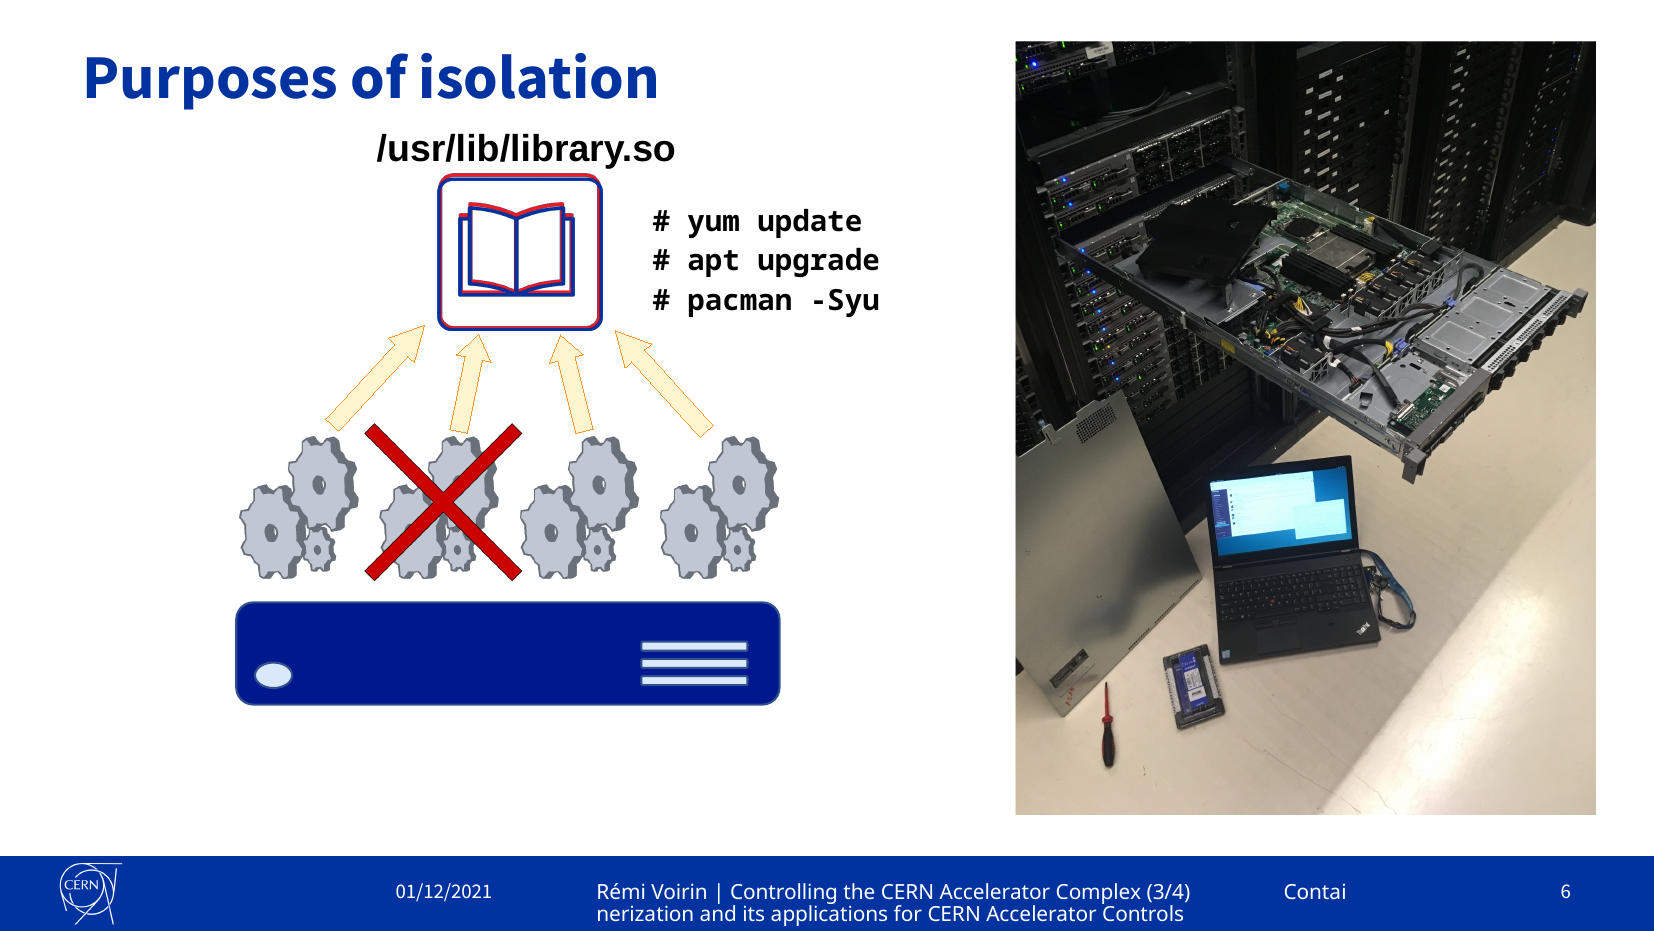

# Purposes of isolation
/usr/lib/library.so
# yum update
# apt upgrade
# pacman -Syu
01/12/2021
Rémi Voirin | Controlling the CERN Accelerator Complex (3/4) Containerization and its applications for CERN Accelerator Controls
6